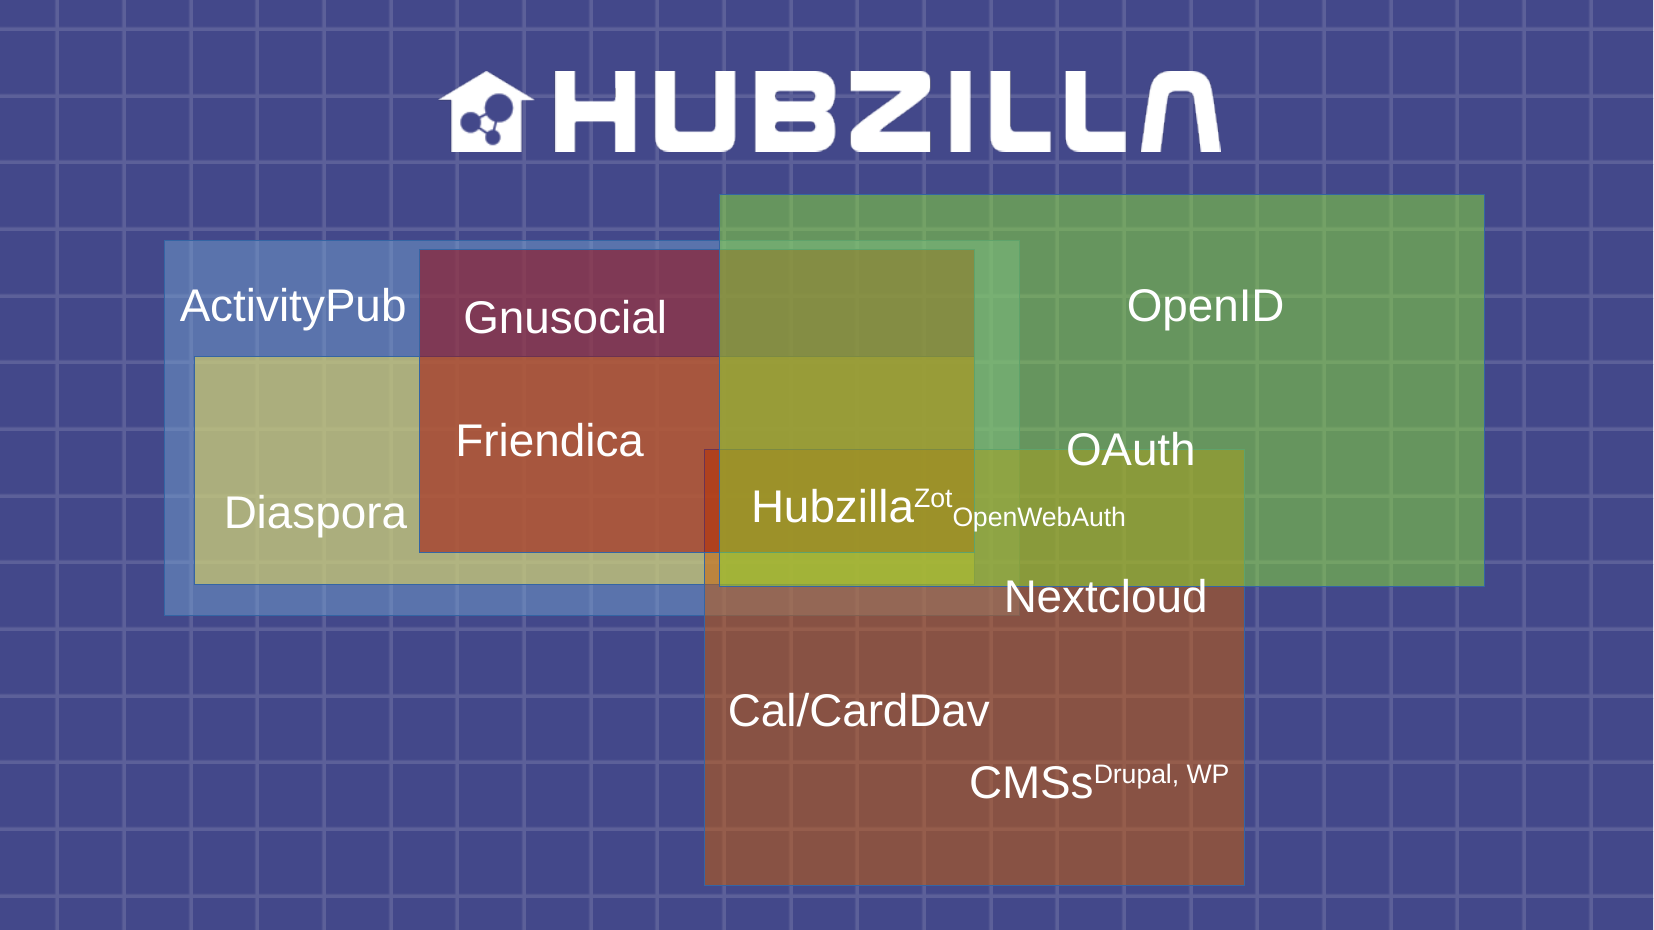

OpenID
ActivityPub
Gnusocial
Friendica
OAuth
HubzillaZotOpenWebAuth
Diaspora
Nextcloud
Cal/CardDav
CMSsDrupal, WP